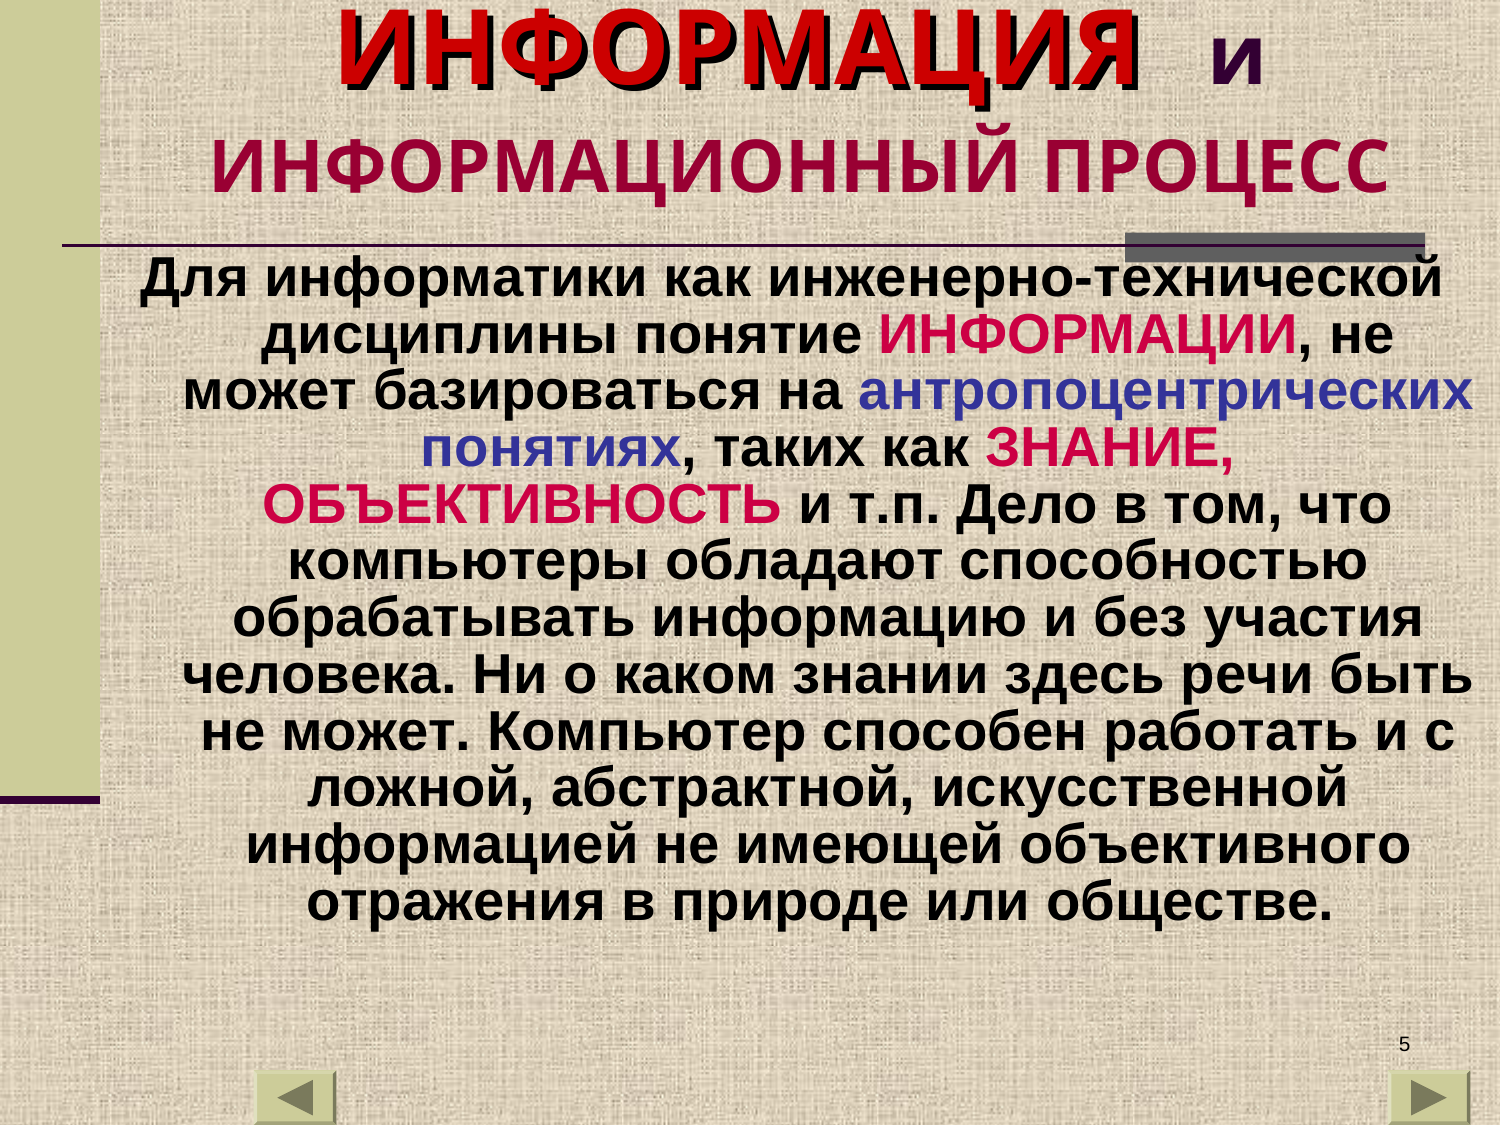

# ИНФОРМАЦИЯ и ИНФОРМАЦИОННЫЙ ПРОЦЕСС
Для информатики как инженерно-технической дисциплины понятие ИНФОРМАЦИИ, не может базироваться на антропоцентрических понятиях, таких как ЗНАНИЕ, ОБЪЕКТИВНОСТЬ и т.п. Дело в том, что компьютеры обладают способностью обрабатывать информацию и без участия человека. Ни о каком знании здесь речи быть не может. Компьютер способен работать и с ложной, абстрактной, искусственной информацией не имеющей объективного отражения в природе или обществе.
5